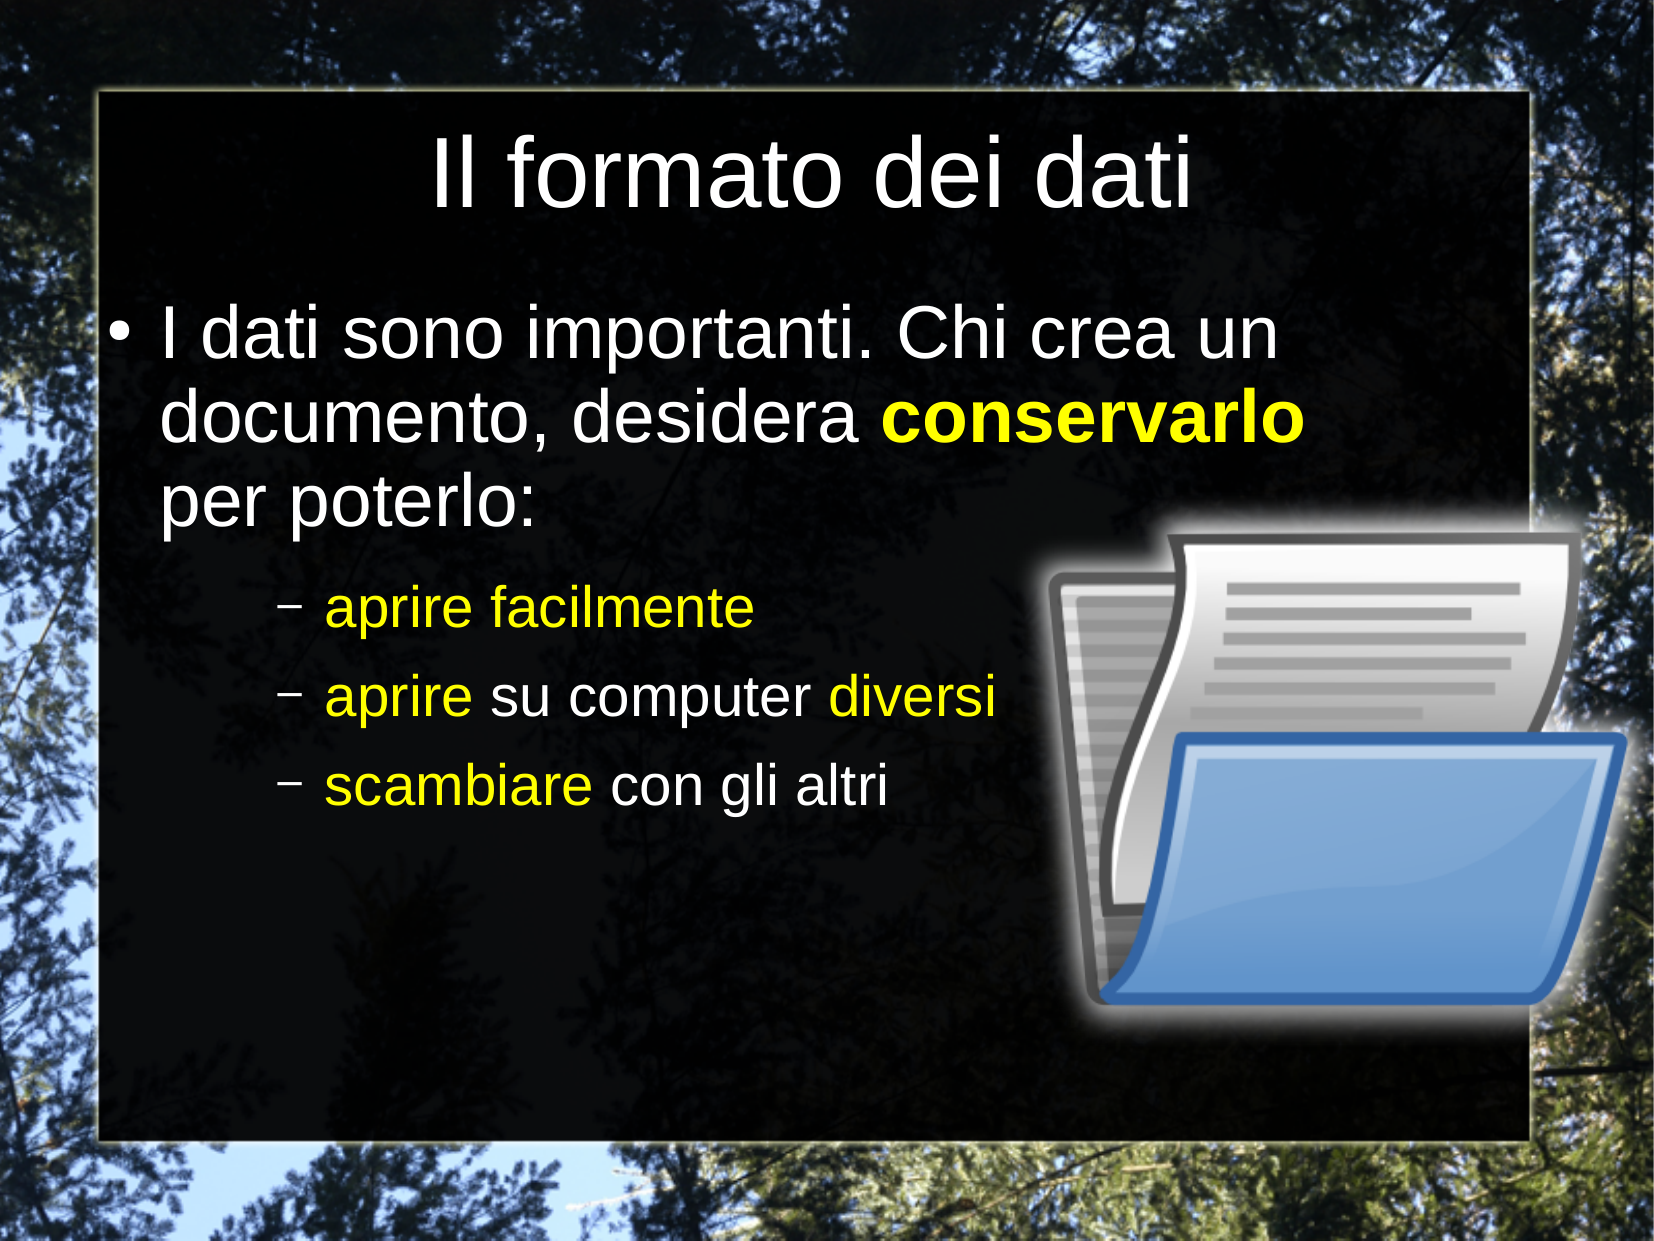

# Il formato dei dati
I dati sono importanti. Chi crea un documento, desidera conservarlo per poterlo:
aprire facilmente
aprire su computer diversi
scambiare con gli altri